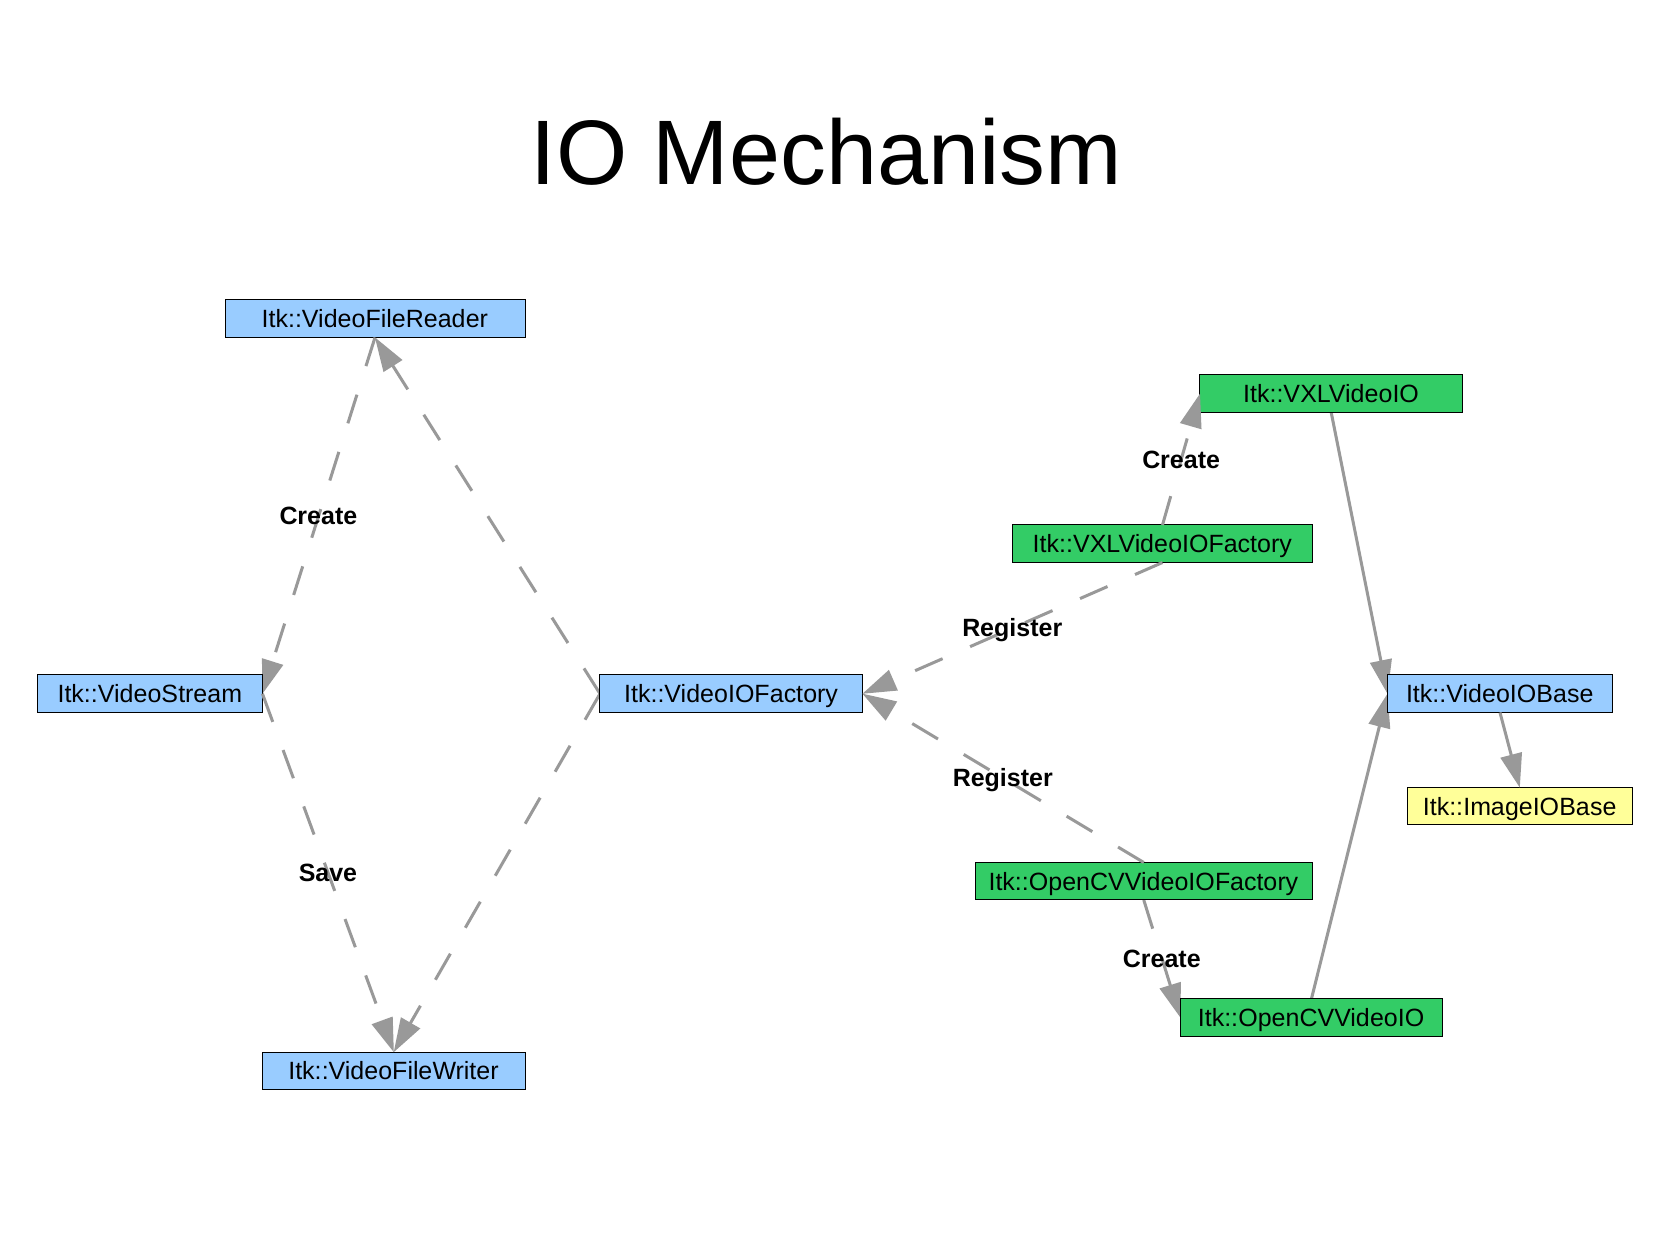

# IO Mechanism
Itk::VideoFileReader
Itk::VXLVideoIO
Itk::VXLVideoIOFactory
Itk::VideoStream
Itk::VideoIOFactory
Itk::VideoIOBase
Itk::ImageIOBase
Itk::OpenCVVideoIOFactory
Itk::OpenCVVideoIO
Itk::VideoFileWriter